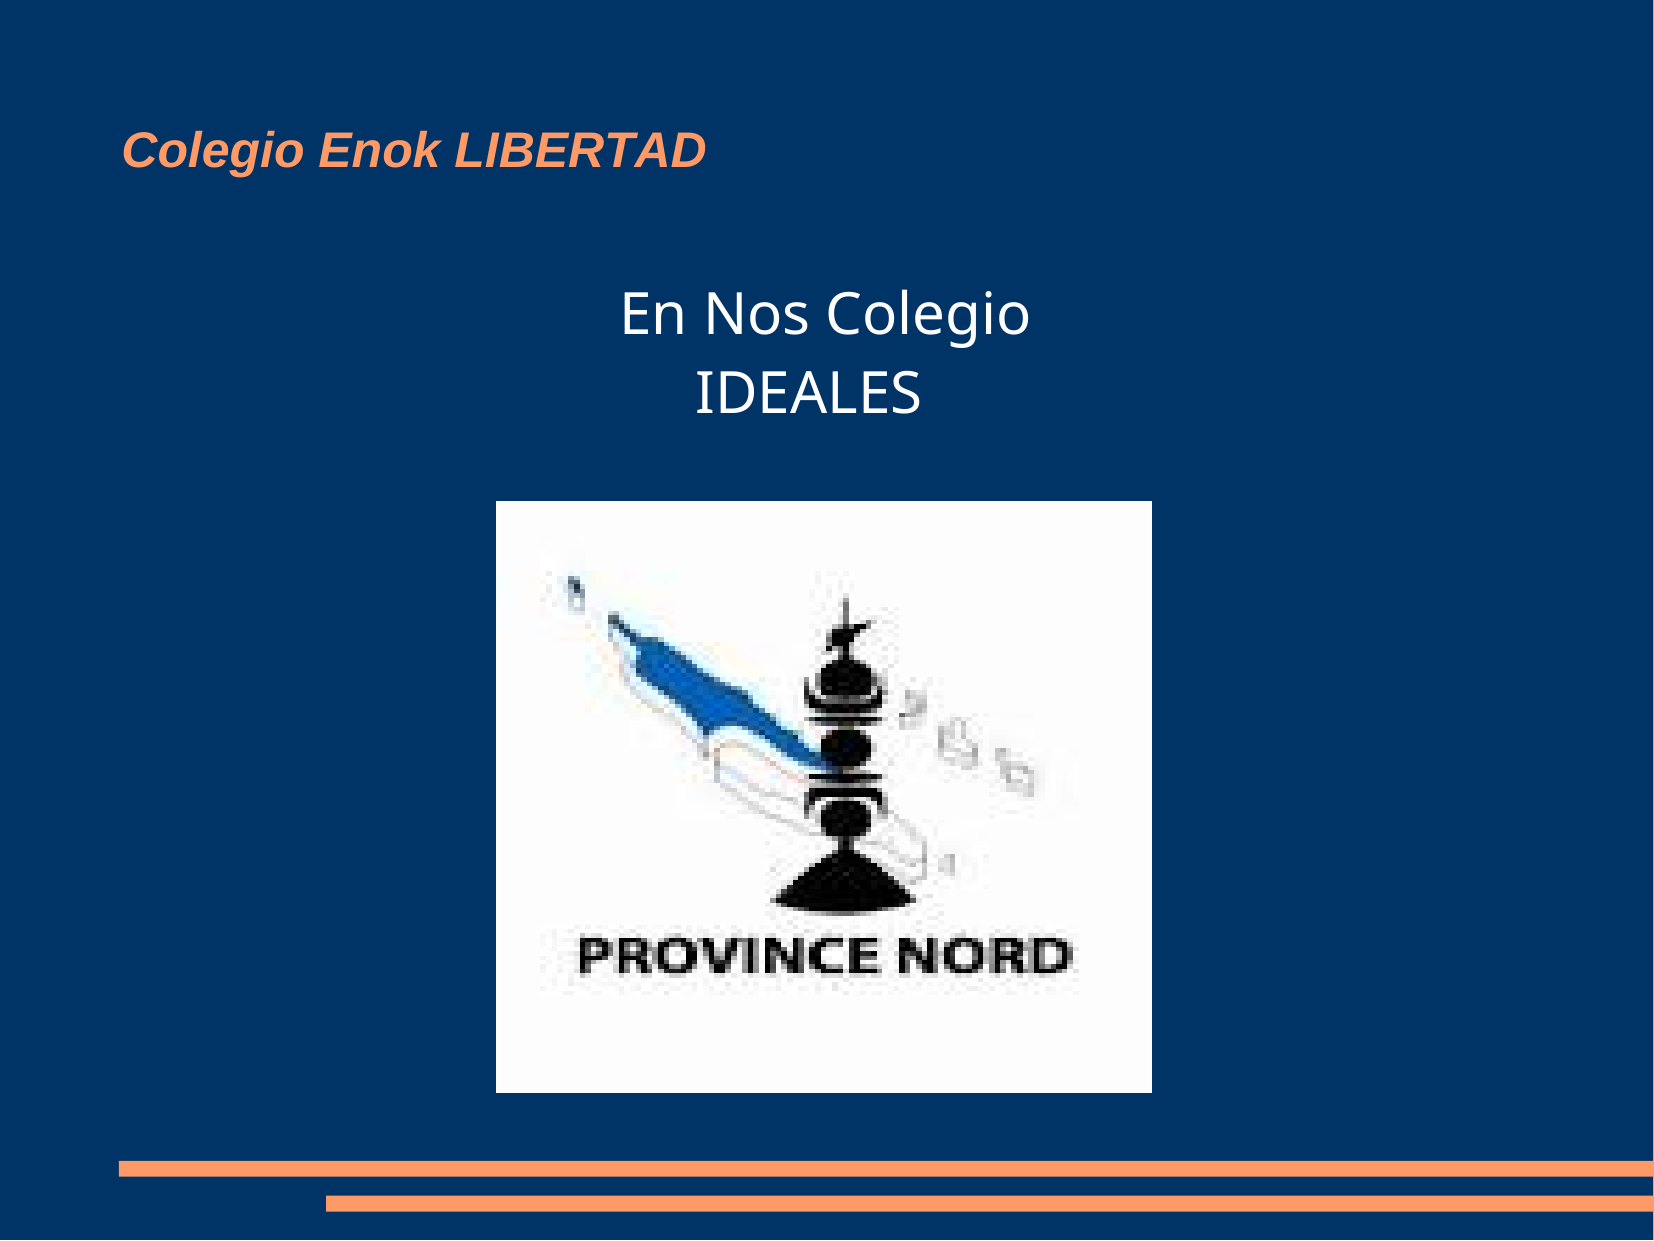

# Colegio Enok LIBERTAD
En Nos Colegio
 IDEALES
kj